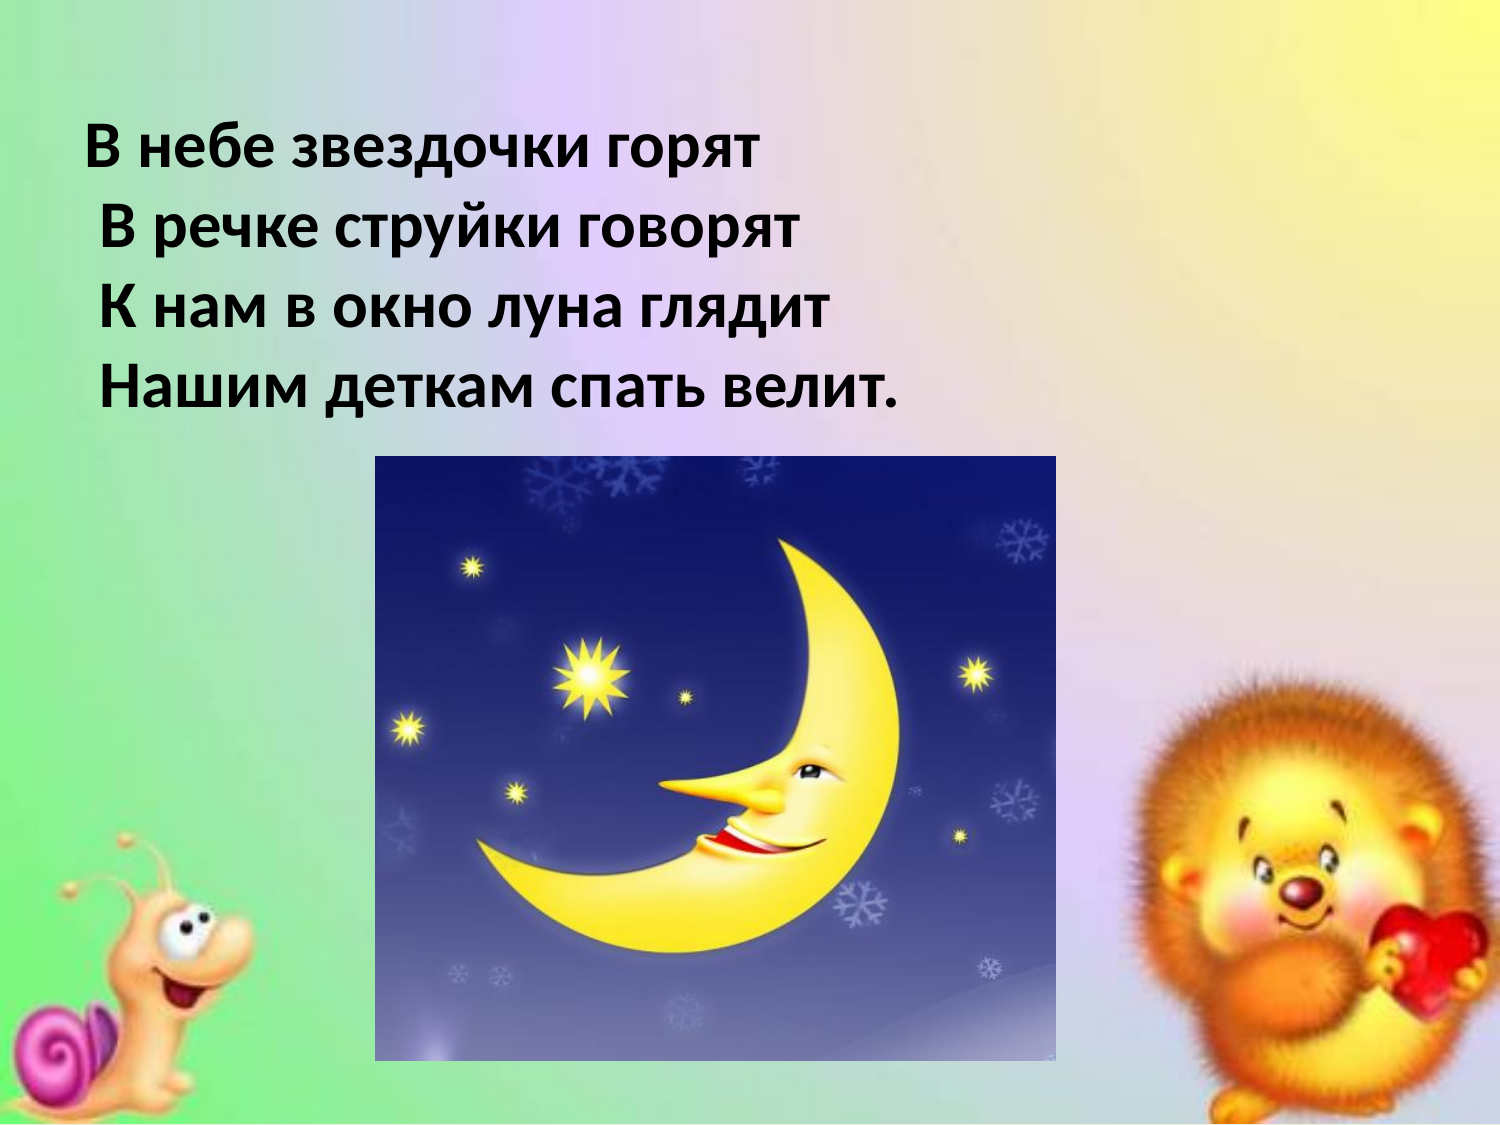

#
В небе звездочки горят
 В речке струйки говорят
 К нам в окно луна глядит
 Нашим деткам спать велит.